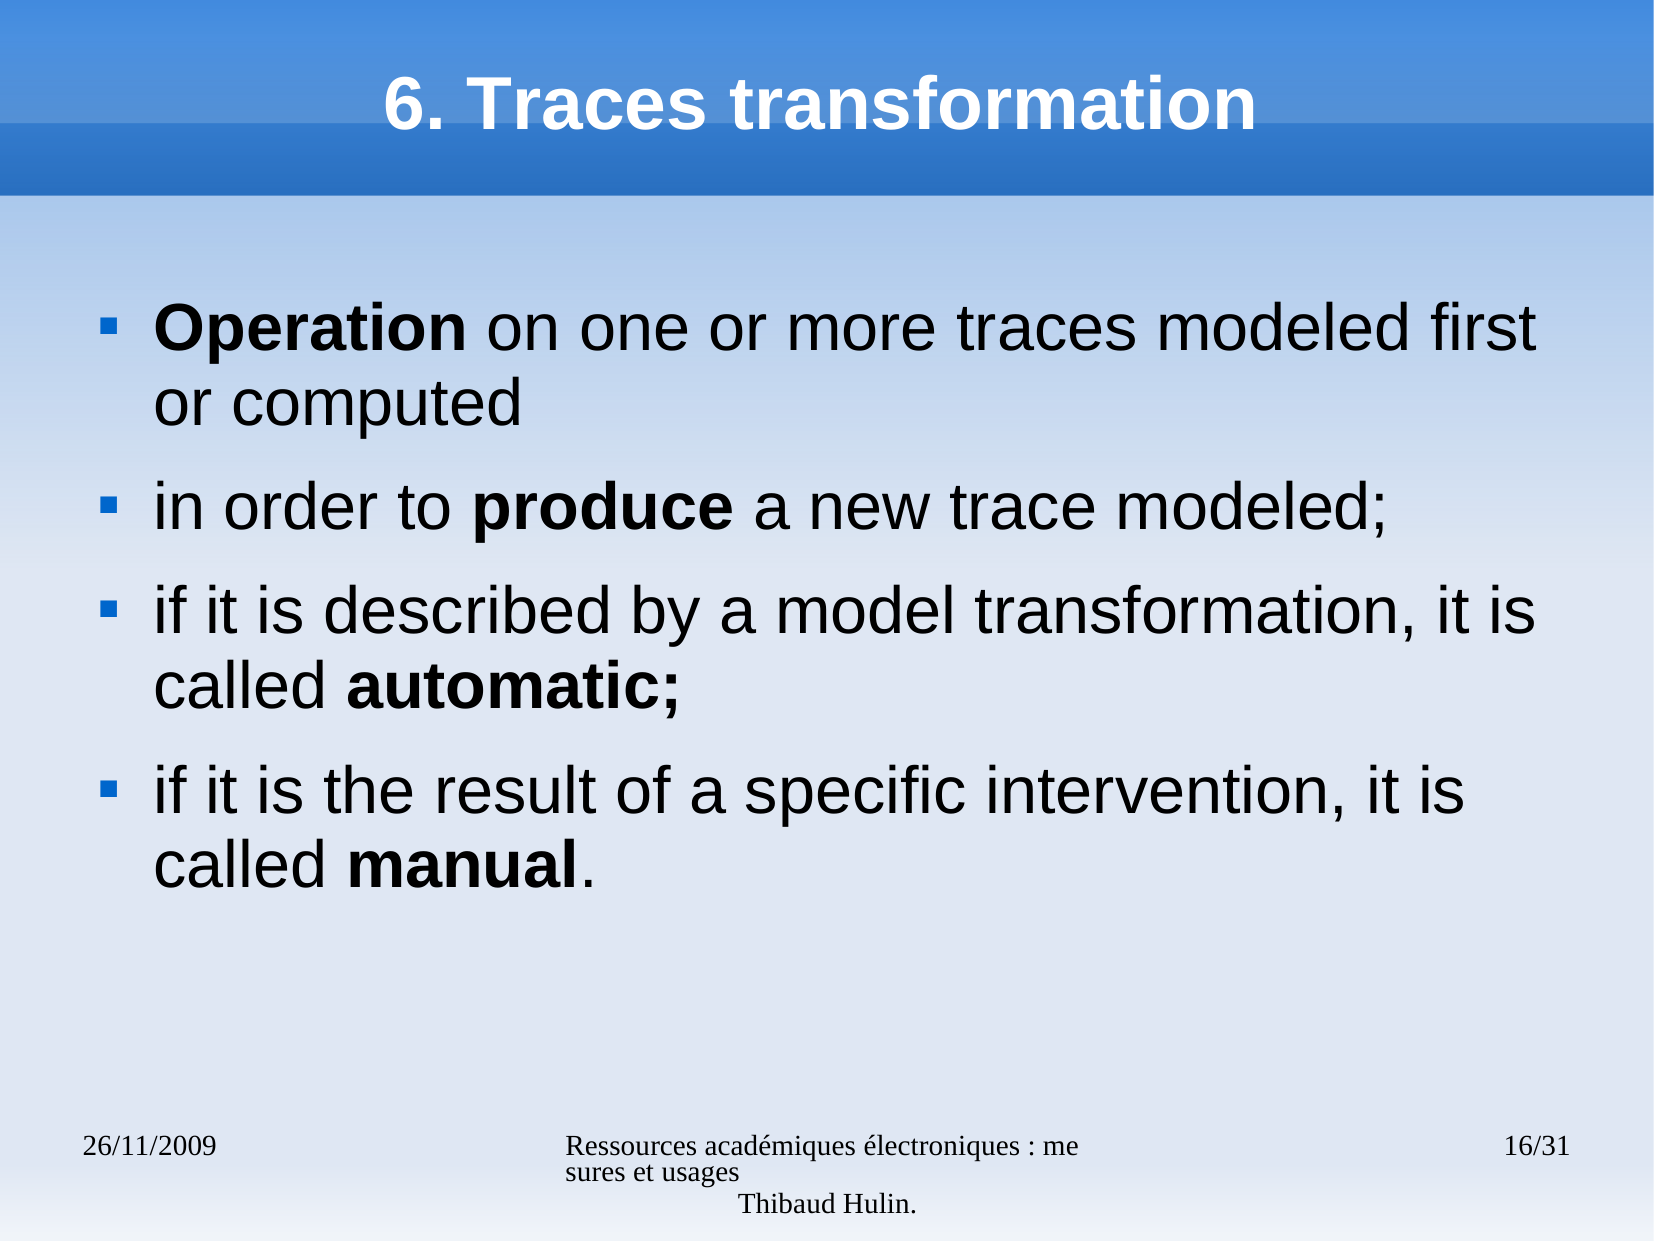

# 6. Traces transformation
Operation on one or more traces modeled first or computed
in order to produce a new trace modeled;
if it is described by a model transformation, it is called automatic;
if it is the result of a specific intervention, it is called manual.
26/11/2009
Ressources académiques électroniques : mesures et usages
16